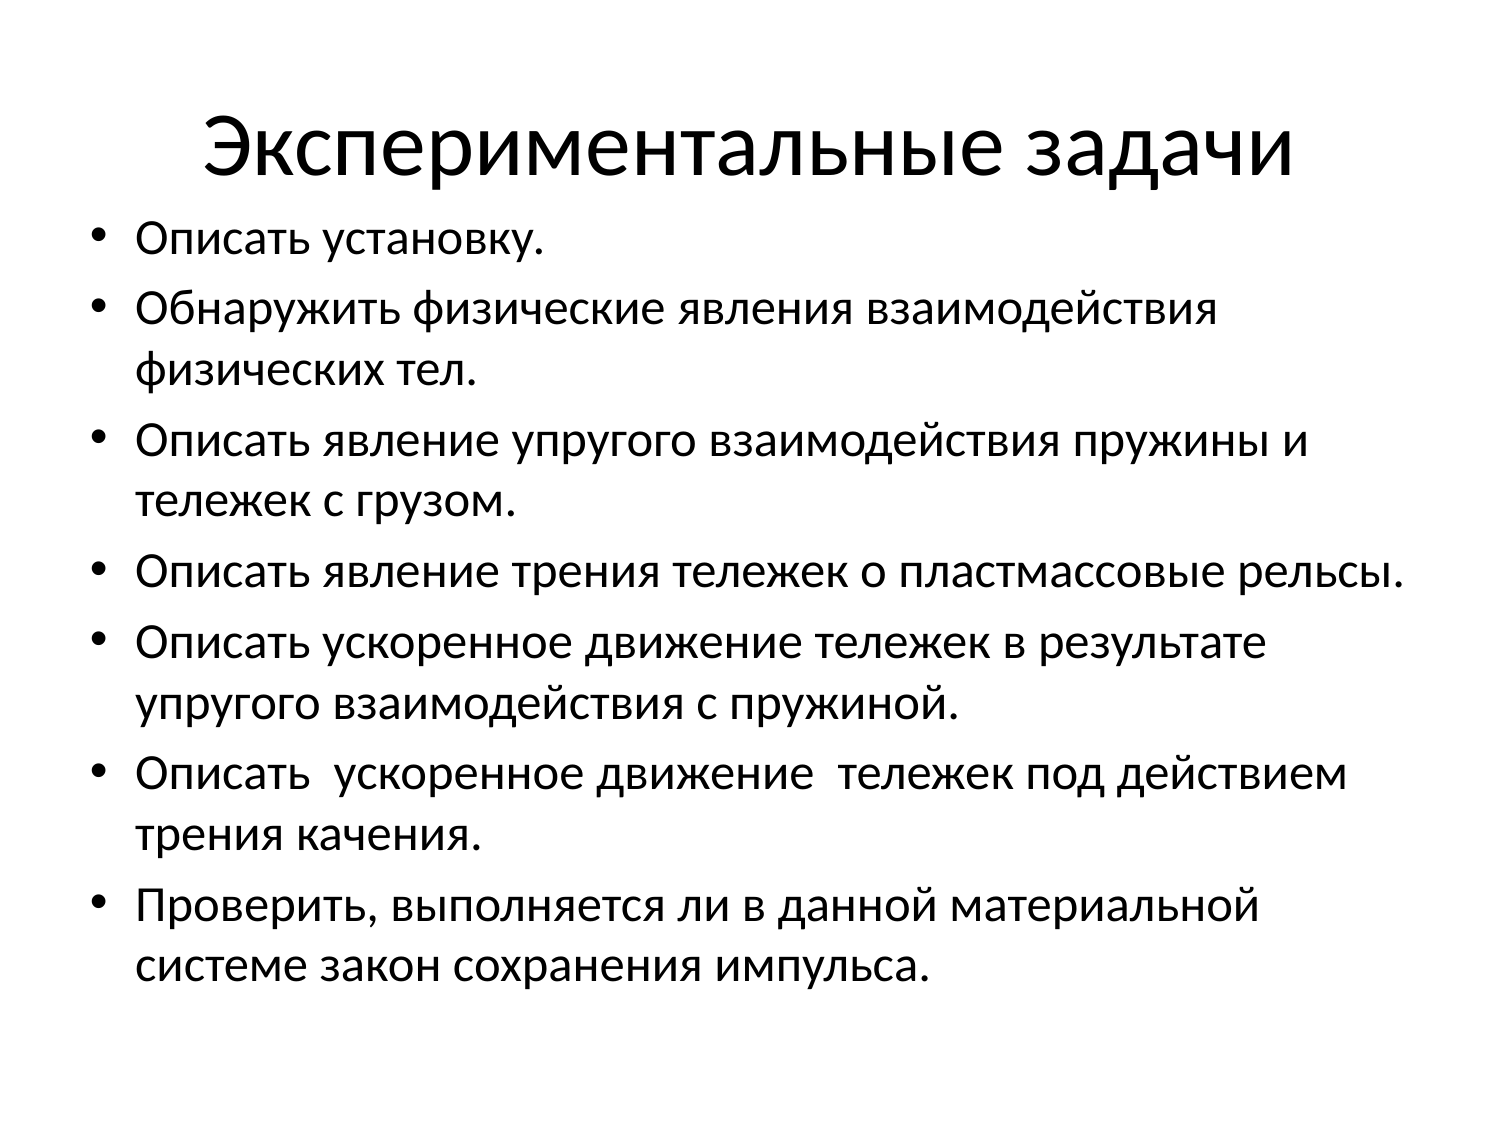

Экспериментальные задачи
Описать установку.
Обнаружить физические явления взаимодействия физических тел.
Описать явление упругого взаимодействия пружины и тележек с грузом.
Описать явление трения тележек о пластмассовые рельсы.
Описать ускоренное движение тележек в результате упругого взаимодействия с пружиной.
Описать ускоренное движение тележек под действием трения качения.
Проверить, выполняется ли в данной материальной системе закон сохранения импульса.